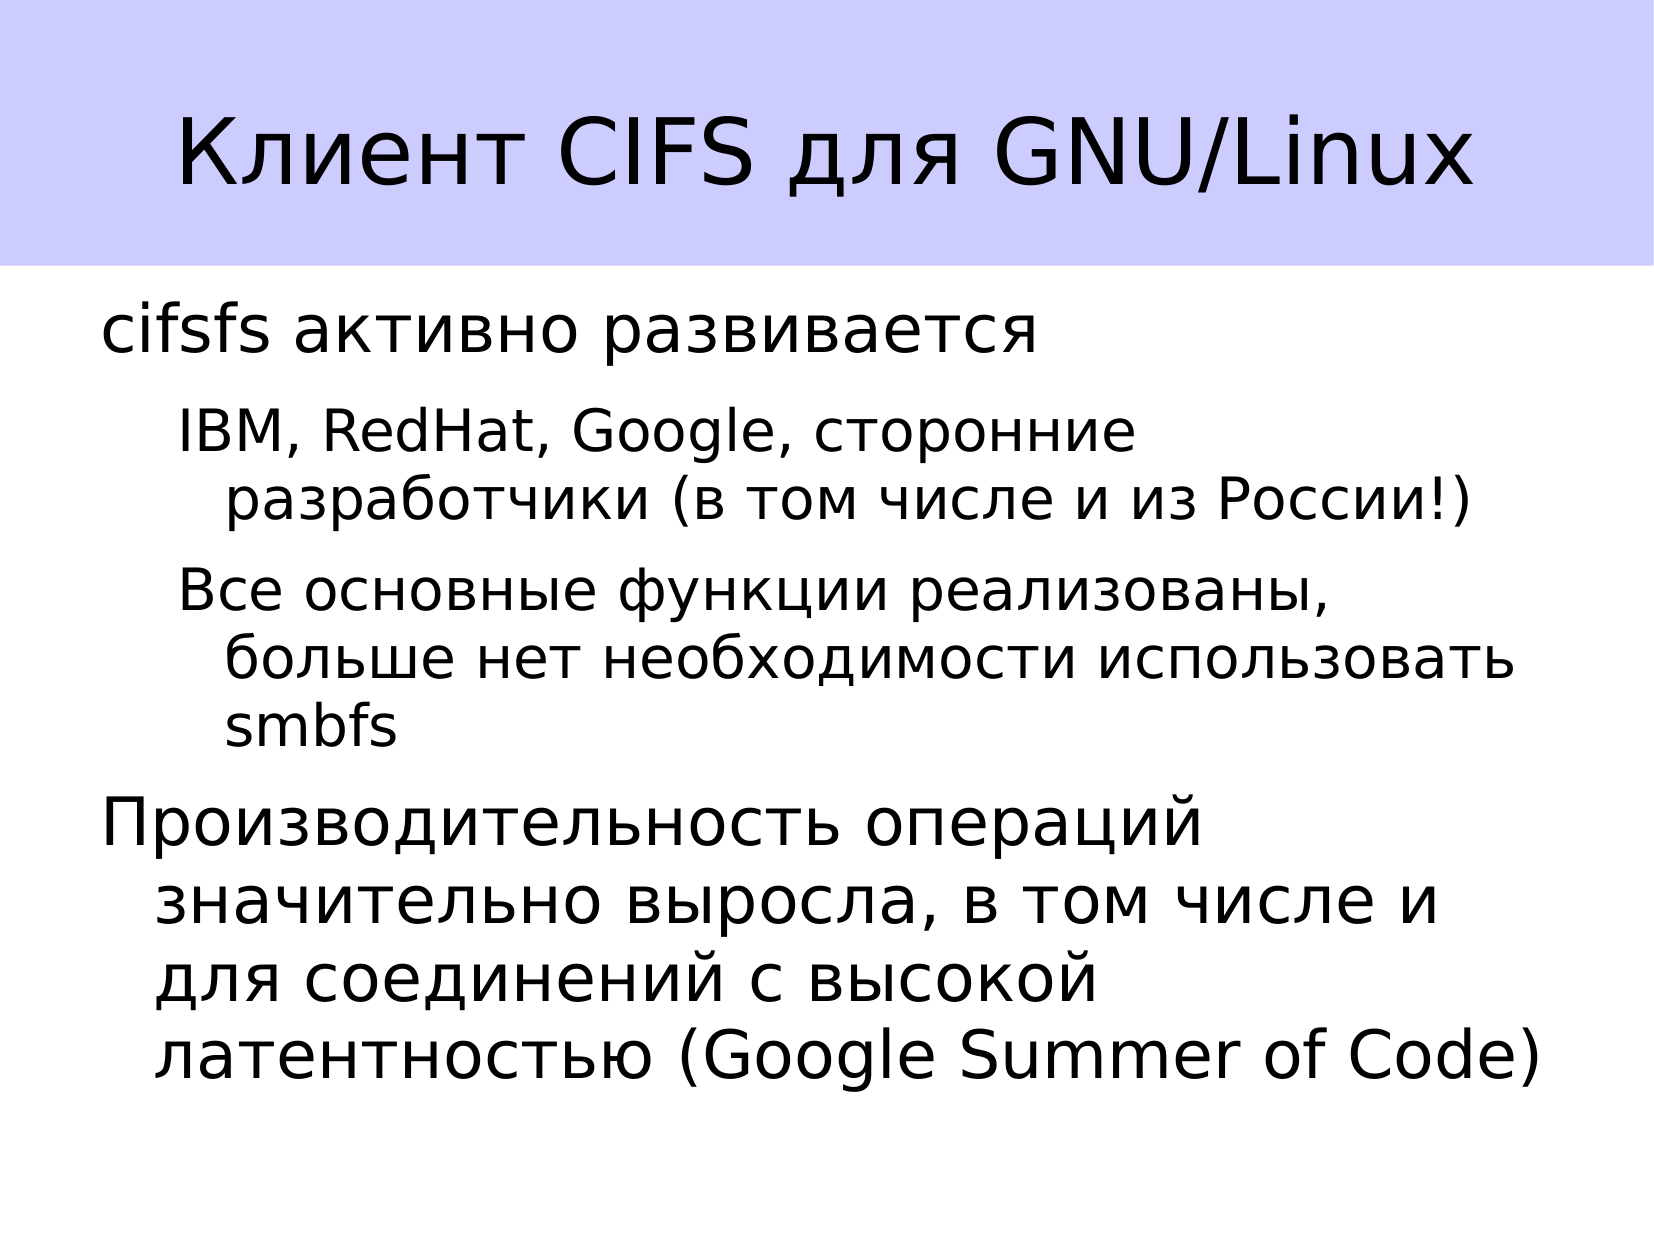

# Клиент CIFS для GNU/Linux
cifsfs активно развивается
IBM, RedHat, Google, сторонние разработчики (в том числе и из России!)
Все основные функции реализованы, больше нет необходимости использовать smbfs
Производительность операций значительно выросла, в том числе и для соединений с высокой латентностью (Google Summer of Code)